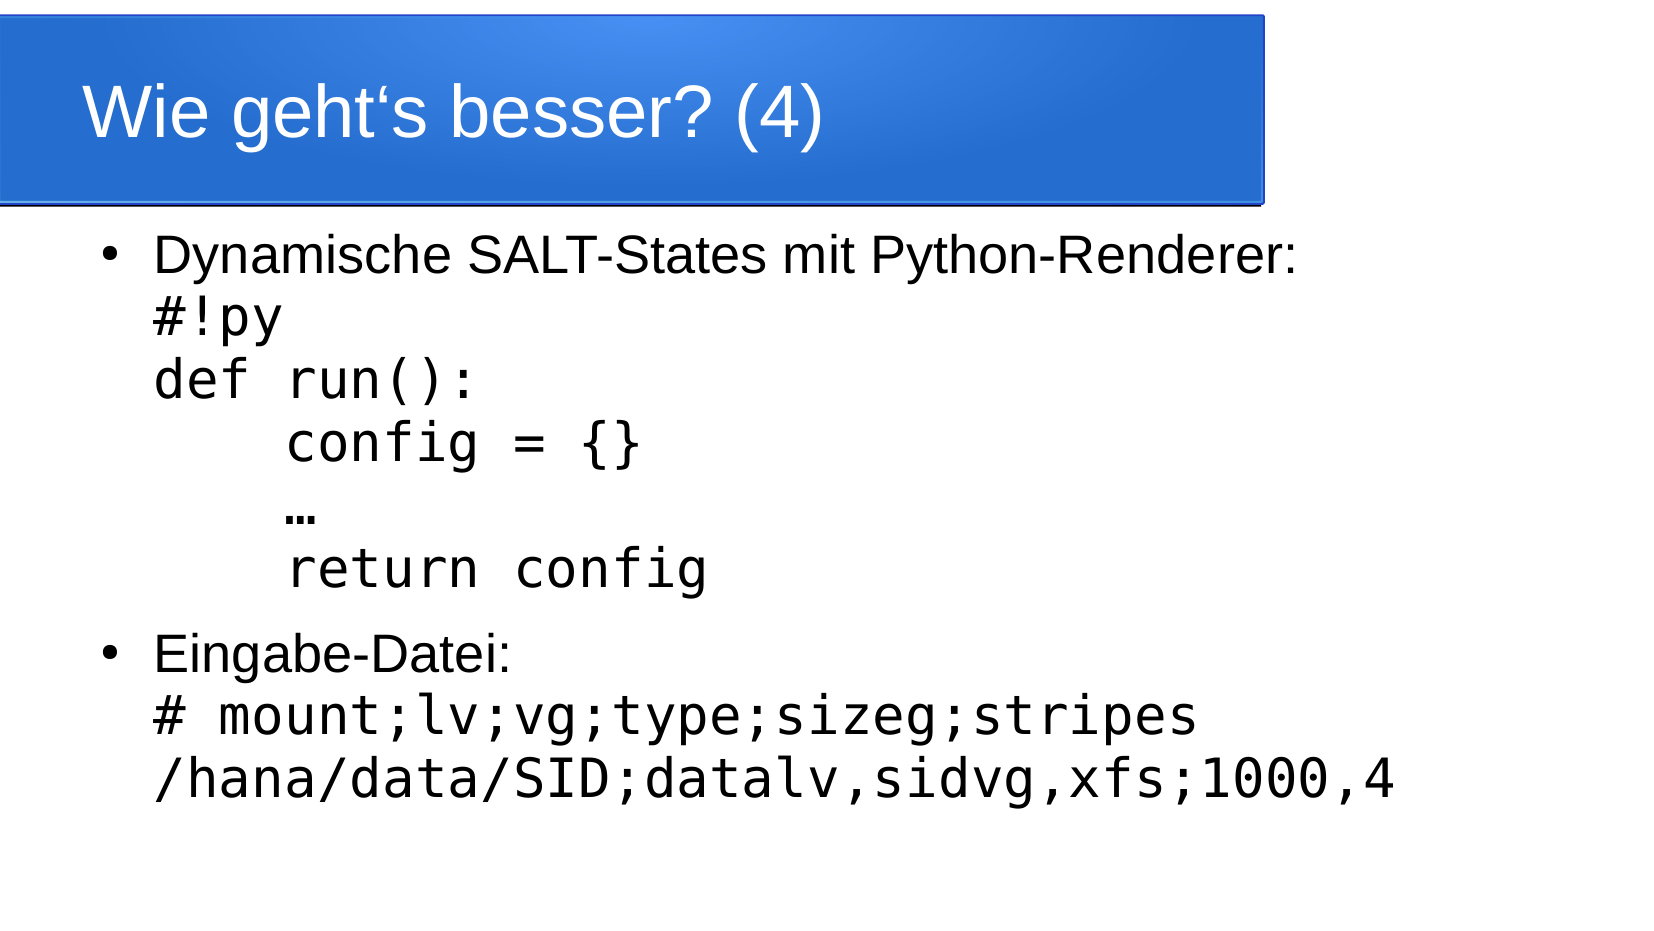

# Wie geht‘s besser? (4)
Dynamische SALT-States mit Python-Renderer:
#!py
def run():
 config = {}
 …
 return config
Eingabe-Datei:
# mount;lv;vg;type;sizeg;stripes /hana/data/SID;datalv,sidvg,xfs;1000,4